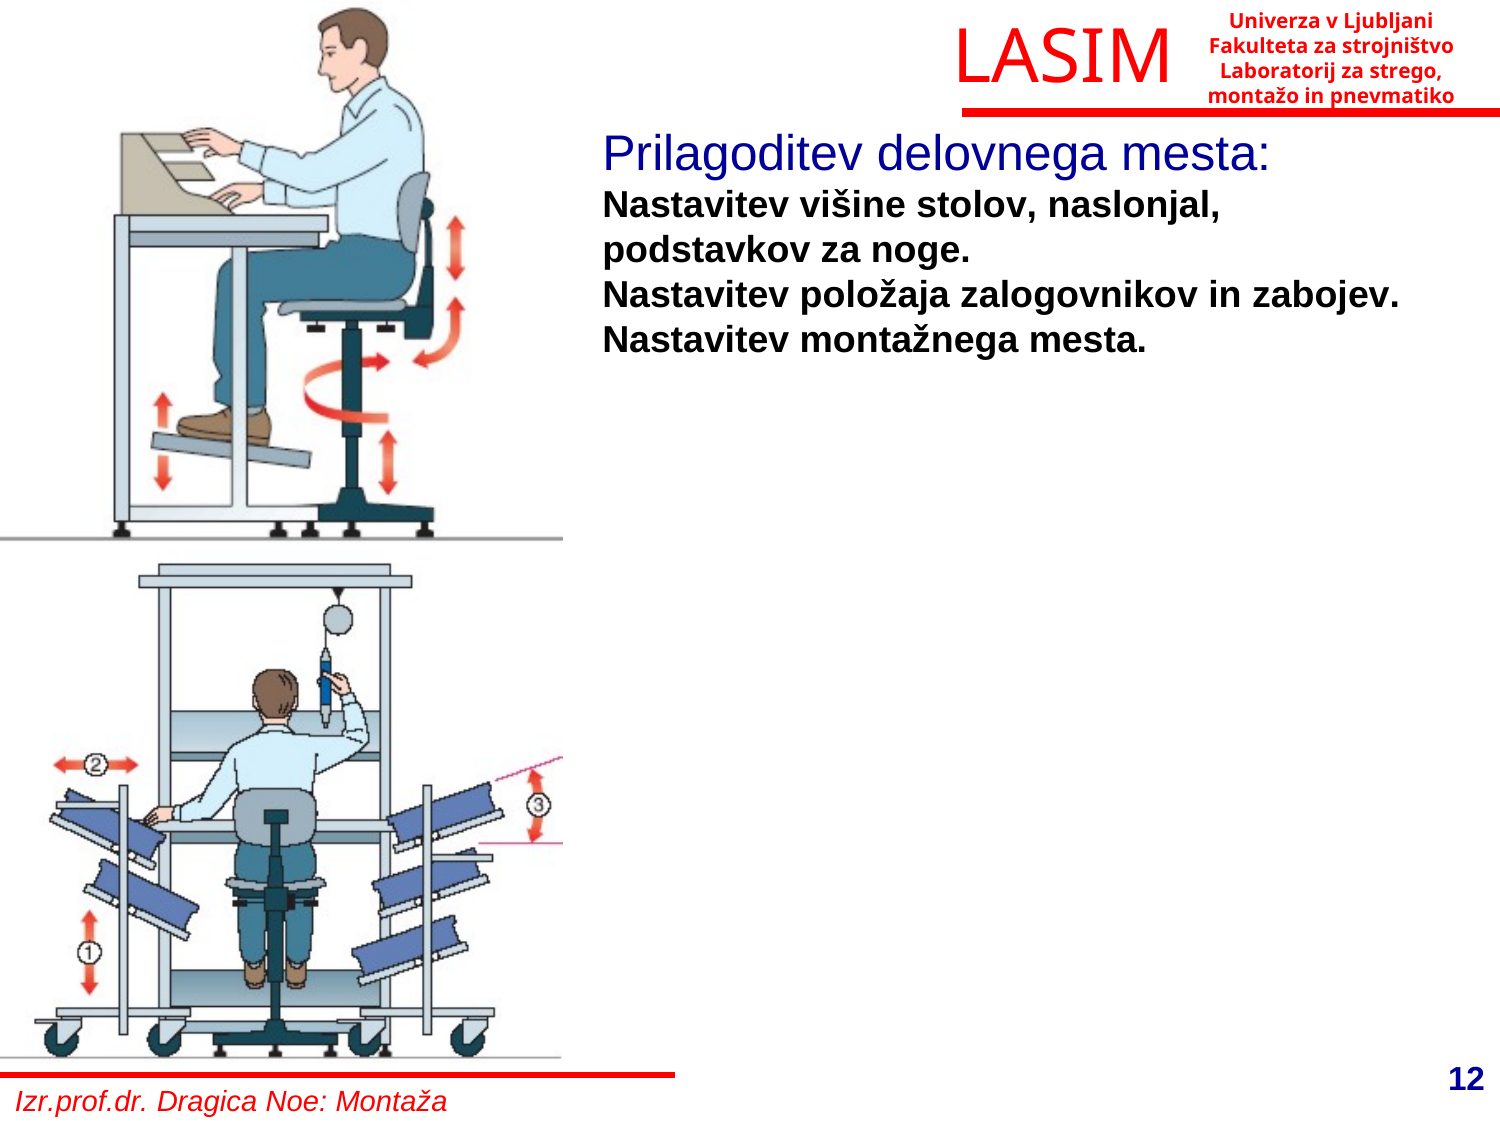

Prilagoditev delovnega mesta:
Nastavitev višine stolov, naslonjal, podstavkov za noge.
Nastavitev položaja zalogovnikov in zabojev.
Nastavitev montažnega mesta.